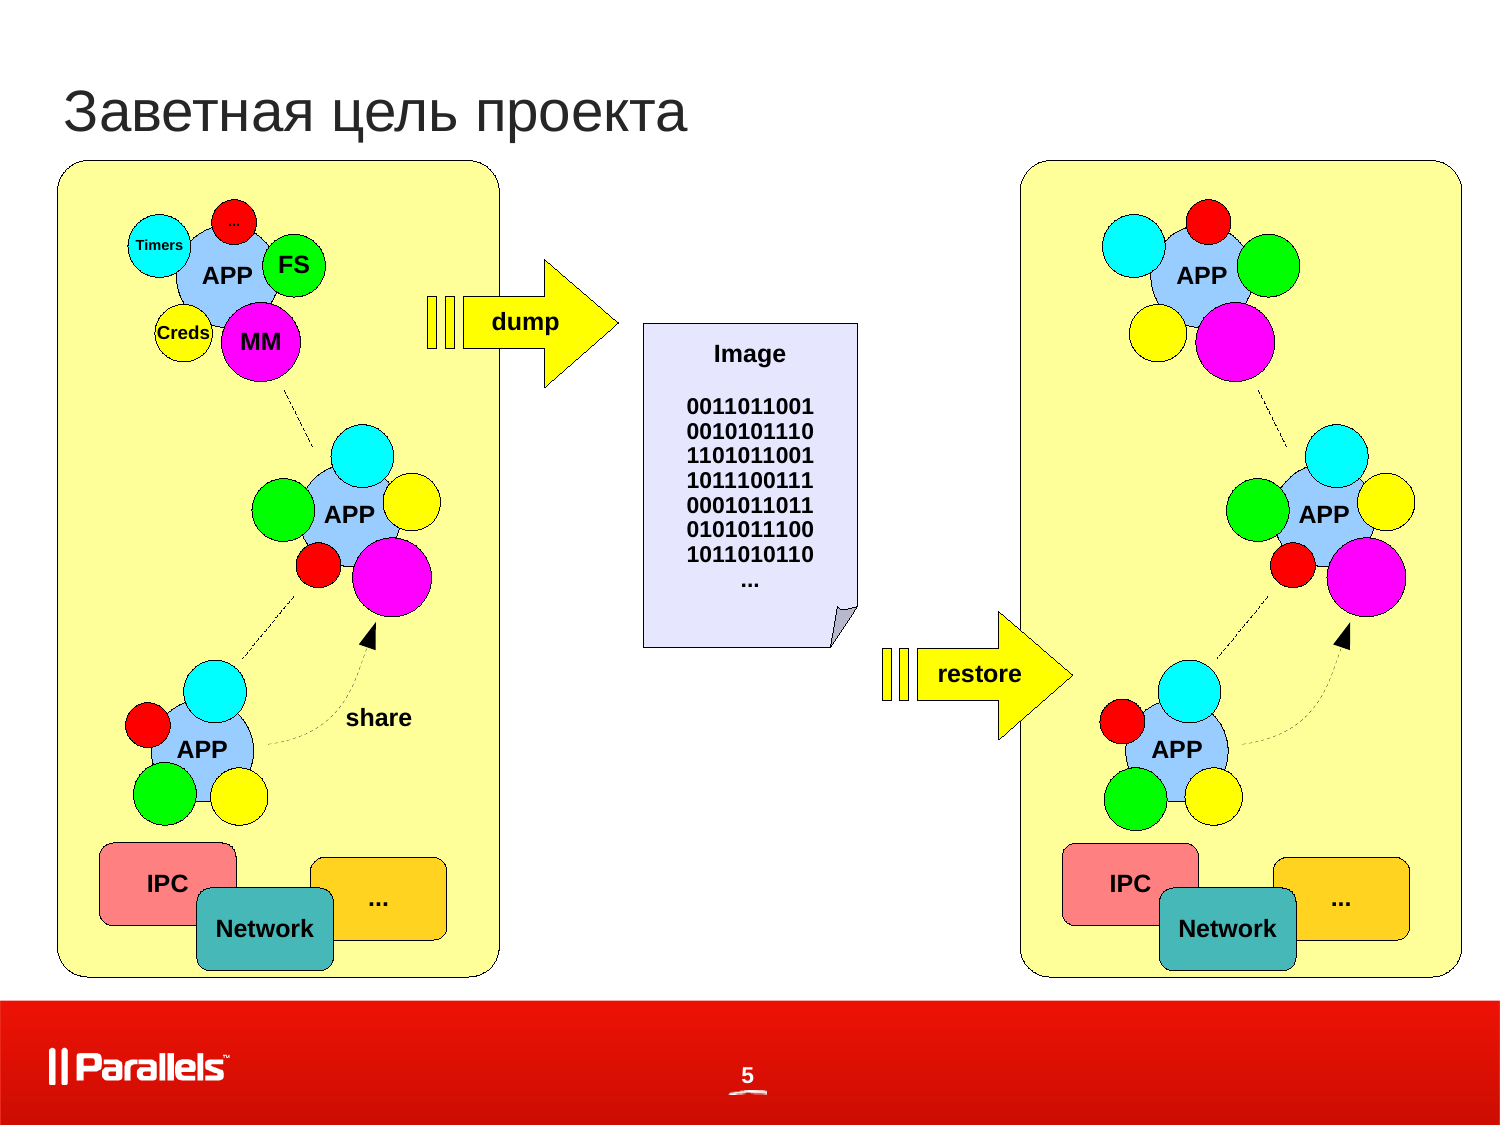

# Заветная цель проекта
...
Timers
APP
APP
FS
dump
MM
Creds
Image
0011011001
0010101110
1101011001
1011100111
0001011011
0101011100
1011010110
...
APP
APP
restore
share
APP
APP
IPC
IPC
...
...
Network
Network